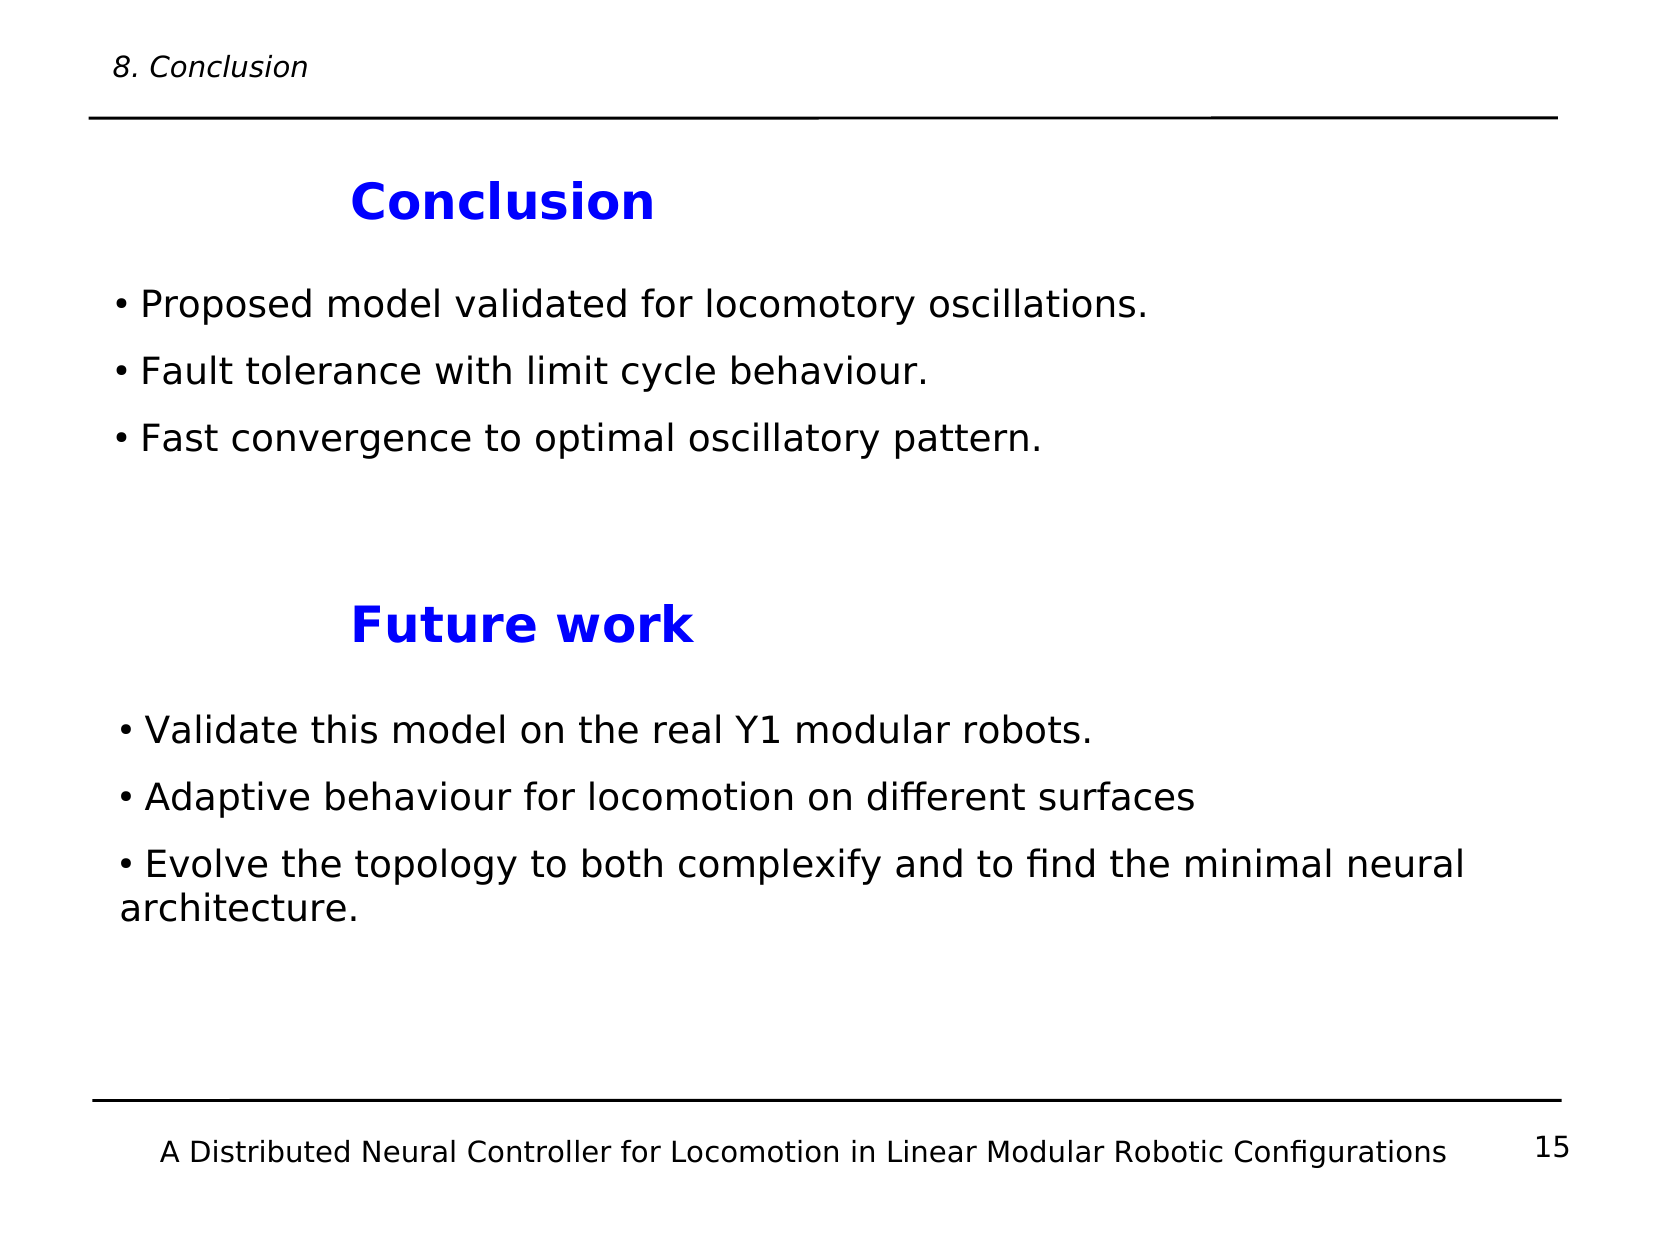

8. Conclusion
Conclusion
 Proposed model validated for locomotory oscillations.
 Fault tolerance with limit cycle behaviour.
 Fast convergence to optimal oscillatory pattern.
Future work
 Validate this model on the real Y1 modular robots.
 Adaptive behaviour for locomotion on different surfaces
 Evolve the topology to both complexify and to find the minimal neural architecture.
A Distributed Neural Controller for Locomotion in Linear Modular Robotic Configurations
15